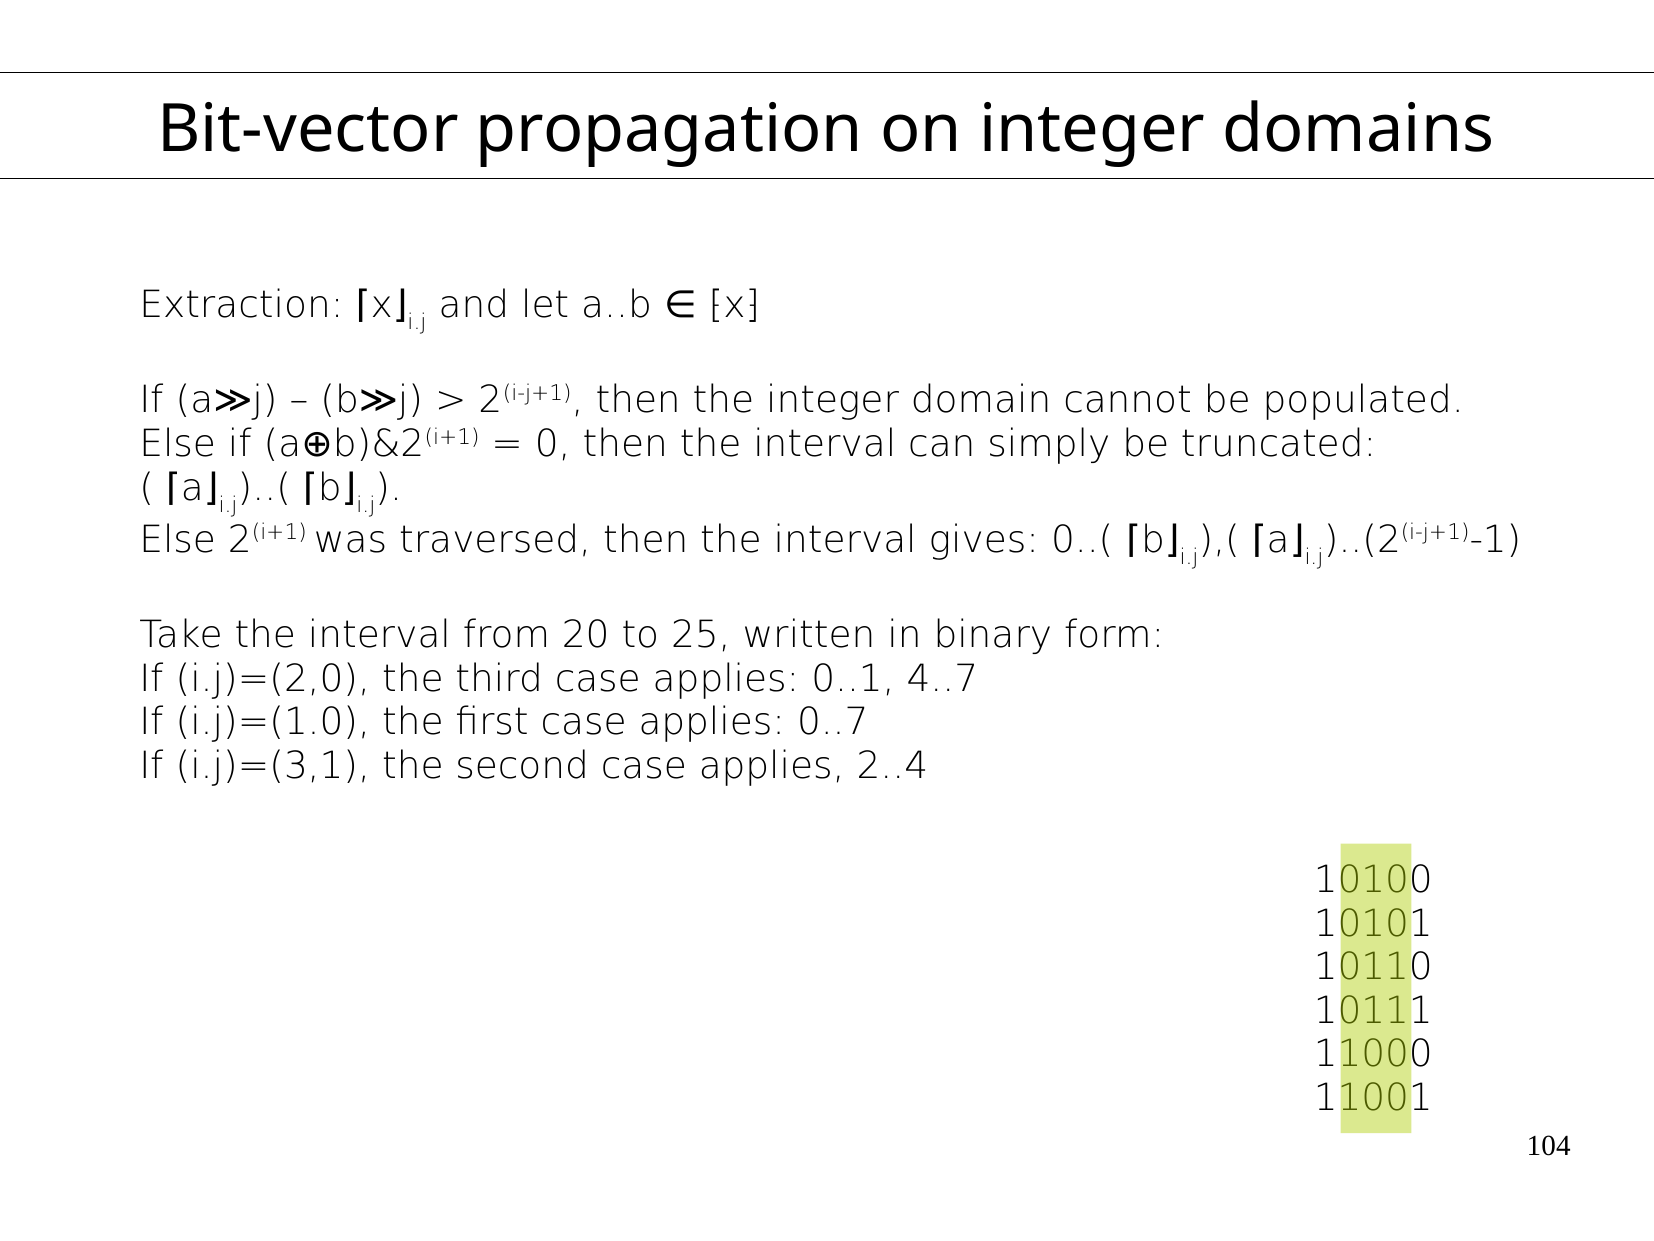

⁅⁆
⋈& ⊕⋁⋀⇒∣≪≫∈
Bit-vector propagation on integer domains
Extraction: ⌈x⌋i.j and let a..b ∈ ⁅x⁆
If (a≫j) – (b≫j) > 2(i-j+1), then the integer domain cannot be populated.
Else if (a⊕b)&2(i+1) = 0, then the interval can simply be truncated:
( ⌈a⌋i.j)..( ⌈b⌋i.j).
Else 2(i+1) was traversed, then the interval gives: 0..( ⌈b⌋i.j),( ⌈a⌋i.j)..(2(i-j+1)-1)
Take the interval from 20 to 25, written in binary form:
If (i.j)=(2,0), the third case applies: 0..1, 4..7
If (i.j)=(1.0), the first case applies: 0..7
If (i.j)=(3,1), the second case applies, 2..4
10100
10101
10110
10111
11000
11001
104